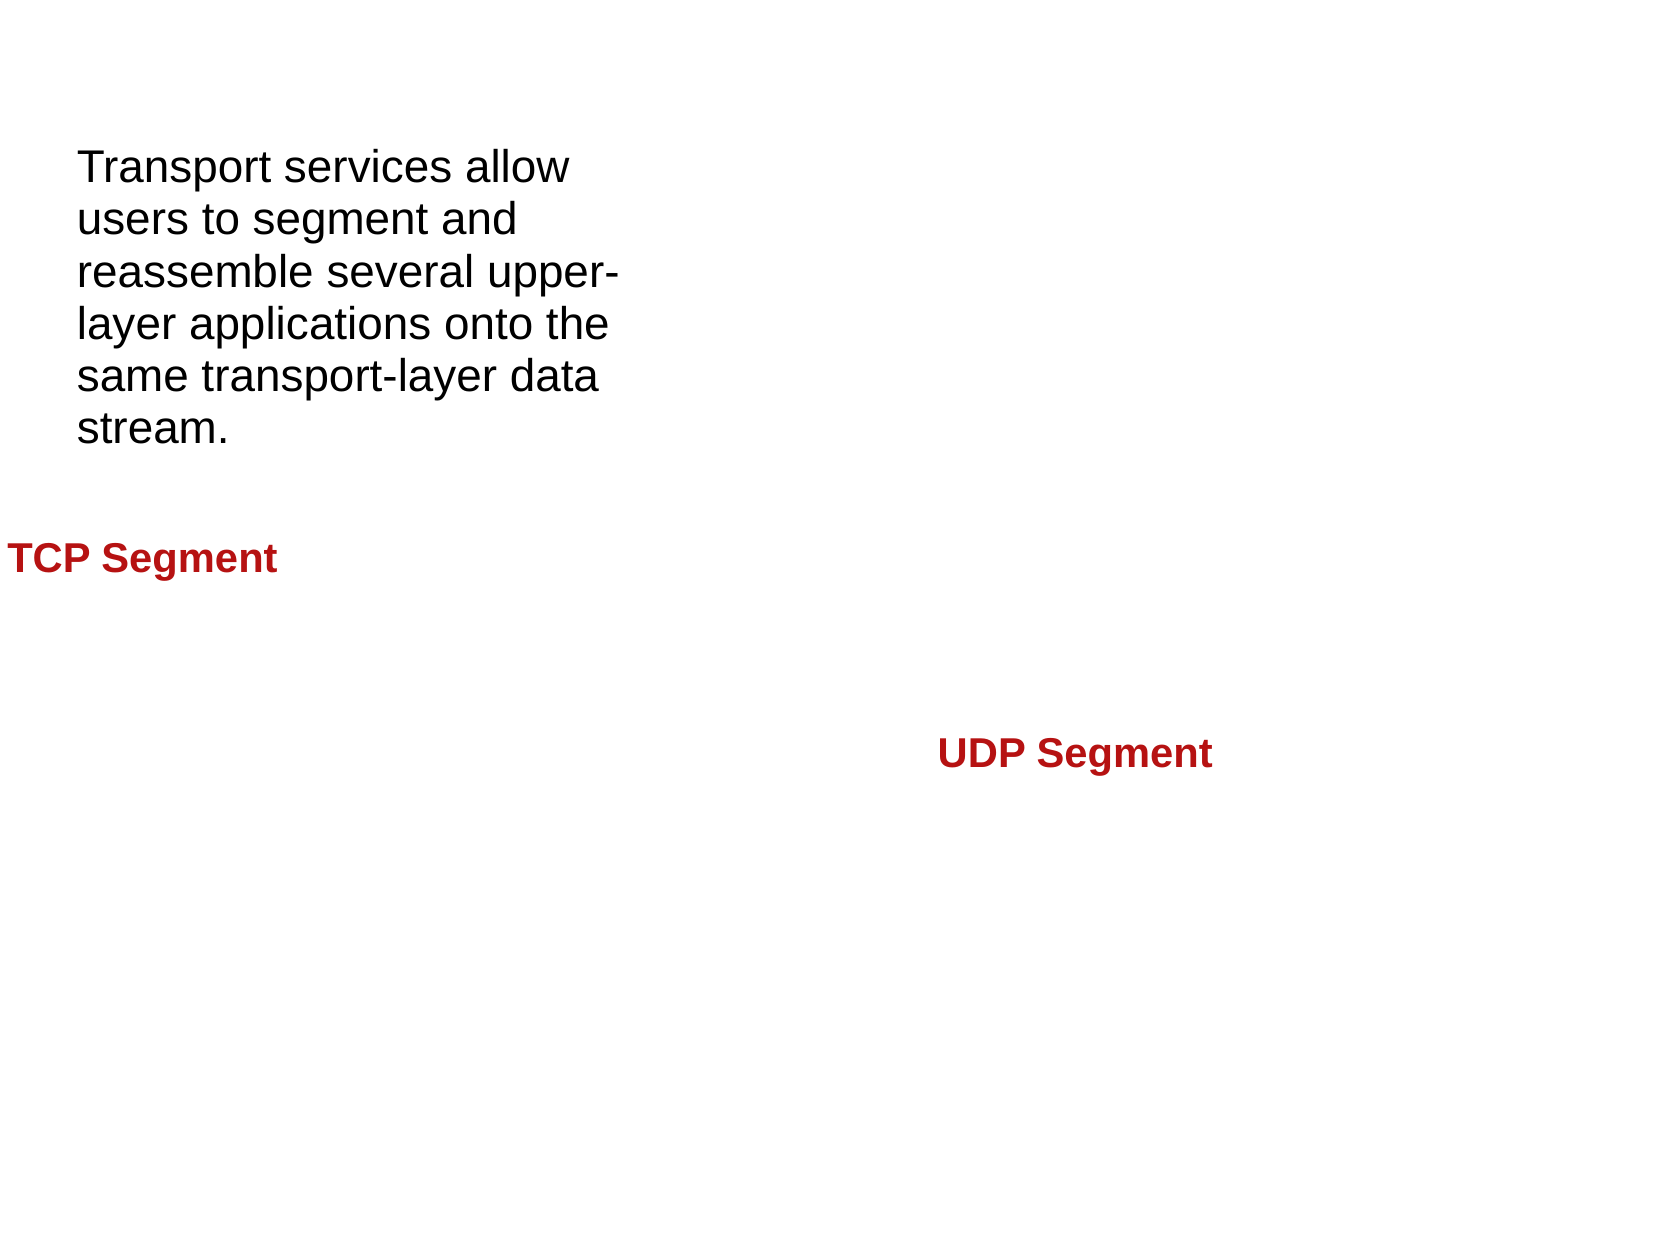

Transport services allow users to segment and reassemble several upper-layer applications onto the same transport-layer data stream.
TCP Segment
UDP Segment